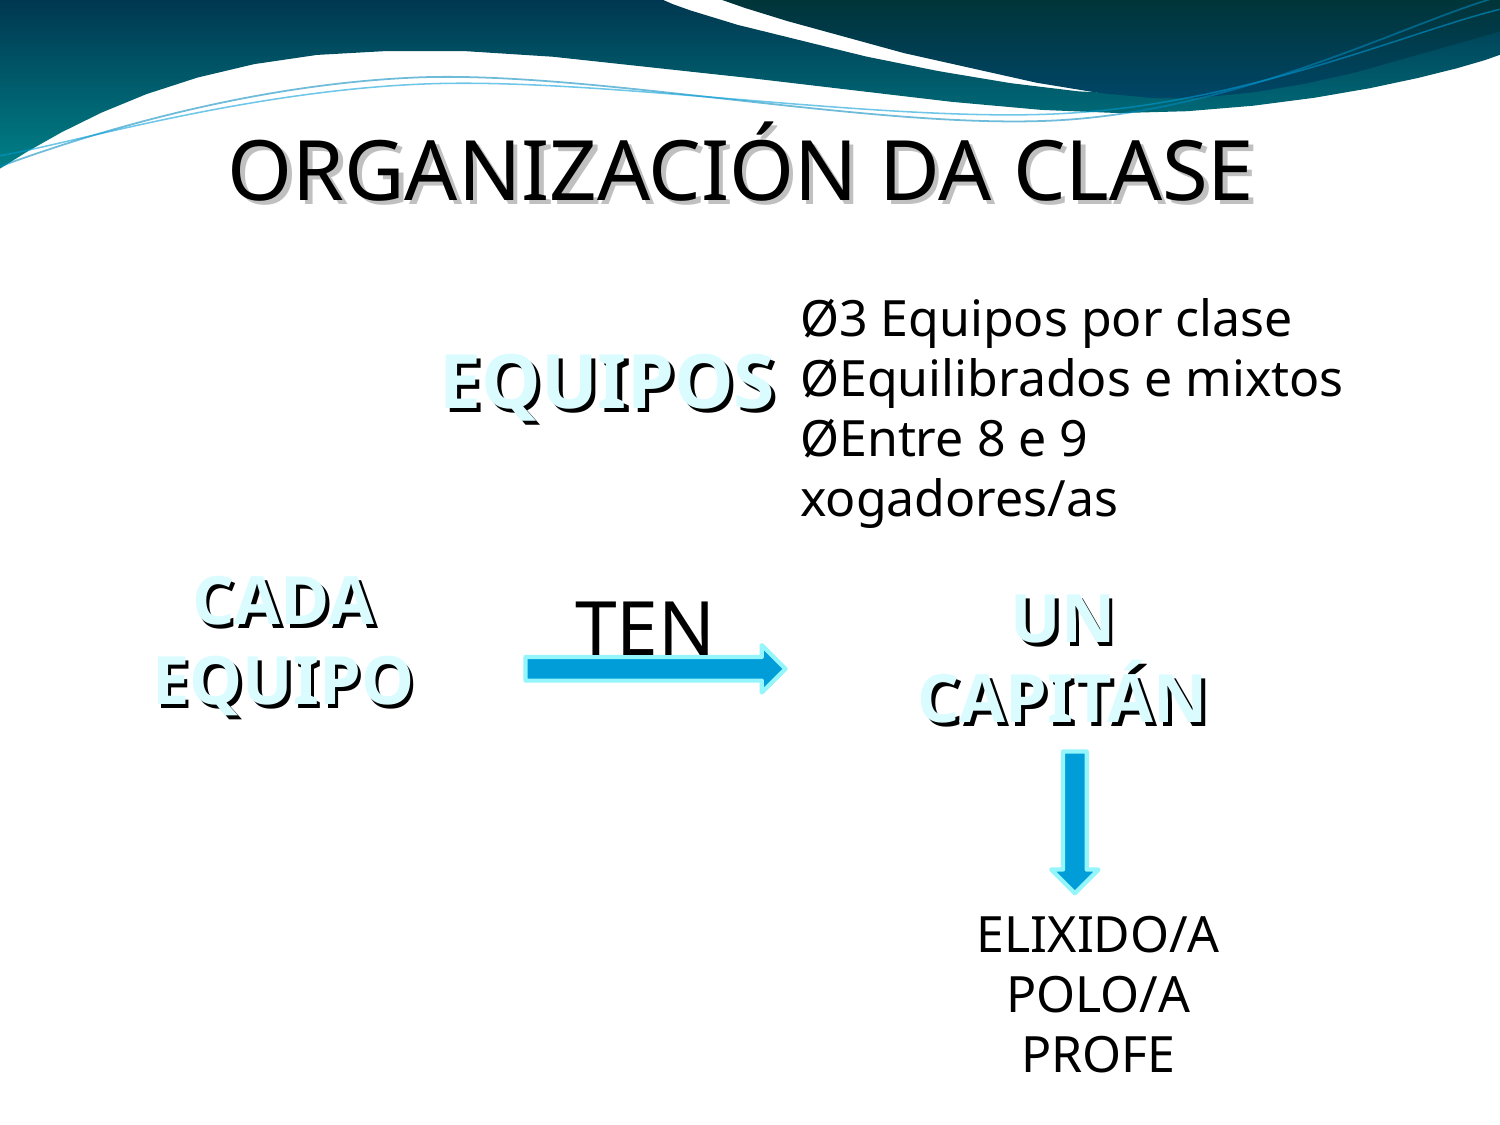

ORGANIZACIÓN DA CLASE
3 Equipos por clase
Equilibrados e mixtos
Entre 8 e 9 xogadores/as
EQUIPOS
CADA
EQUIPO
UN
CAPITÁN
TEN
ELIXIDO/A POLO/A PROFE